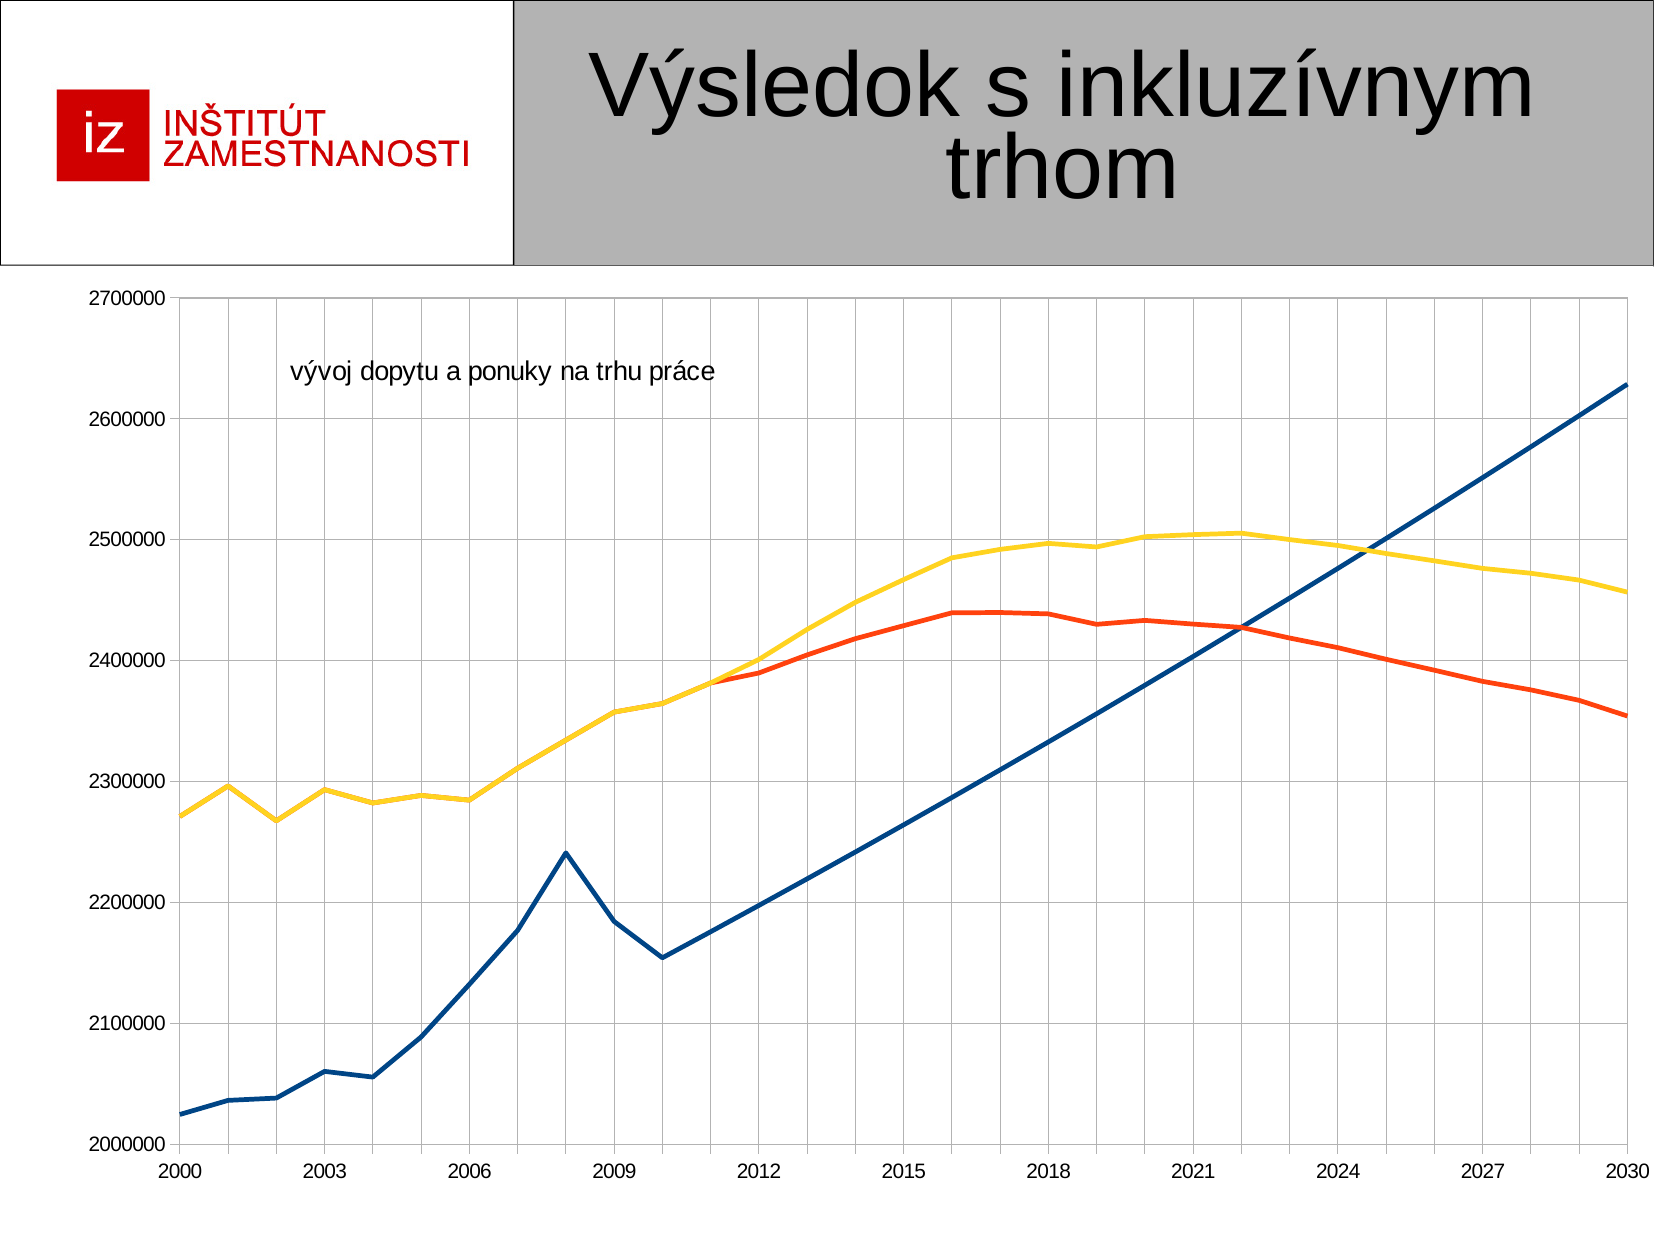

# Výsledok s inkluzívnym trhom
### Chart: vývoj dopytu a ponuky na trhu práce
| Category | dopyt po práci v SR | ekonomicky aktívni bez inkluzívneho trhu | ekonomicky aktívni s inkluzívnym trhom |
|---|---|---|---|
| 2000 | 2024848.0 | 2271234.0 | 2271234.0 |
| None | 2036513.0 | 2296476.0 | 2296476.0 |
| None | 2038414.0 | 2267638.0 | 2267638.0 |
| 2003 | 2060466.0 | 2293434.0 | 2293434.0 |
| None | 2055726.0 | 2282412.0 | 2282412.0 |
| None | 2088909.0 | 2288641.0 | 2288641.0 |
| 2006 | 2132387.0 | 2284756.0 | 2284756.0 |
| None | 2176968.0 | 2311132.0 | 2311132.0 |
| None | 2241139.0 | 2334430.0 | 2334430.0 |
| 2009 | 2184443.0 | 2357583.0 | 2357583.0 |
| None | 2154364.0 | 2364692.0 | 2364692.0 |
| None | 2175908.0 | 2381679.0 | 2381679.2884899 |
| 2012 | 2197667.0 | 2389934.0 | 2401076.90863319 |
| None | 2219644.0 | 2404879.0 | 2425970.66591654 |
| None | 2241840.0 | 2418284.0 | 2448316.20020525 |
| 2015 | 2264258.0 | 2429020.0 | 2467133.78362154 |
| None | 2286901.0 | 2439689.0 | 2485146.80908449 |
| None | 2309770.0 | 2439935.0 | 2492099.00576383 |
| 2018 | 2332868.0 | 2438799.0 | 2497114.06214682 |
| None | 2356197.0 | 2430154.0 | 2494134.11368192 |
| None | 2379759.0 | 2433414.0 | 2502631.4078126 |
| 2021 | 2403557.0 | 2430369.0 | 2504299.0 |
| None | 2427593.0 | 2427620.0 | 2505550.0 |
| None | 2451869.0 | 2418812.0 | 2500242.0 |
| 2024 | 2476388.0 | 2410888.0 | 2495318.0 |
| None | 2501152.0 | 2401267.0 | 2488697.0 |
| None | 2526164.0 | 2392216.0 | 2482646.0 |
| 2027 | 2551426.0 | 2382968.0 | 2476398.0 |
| None | 2576940.0 | 2375946.0 | 2472376.0 |
| None | 2602709.0 | 2367297.0 | 2466727.0 |
| 2030 | 2628736.0 | 2354339.0 | 2456769.0 |